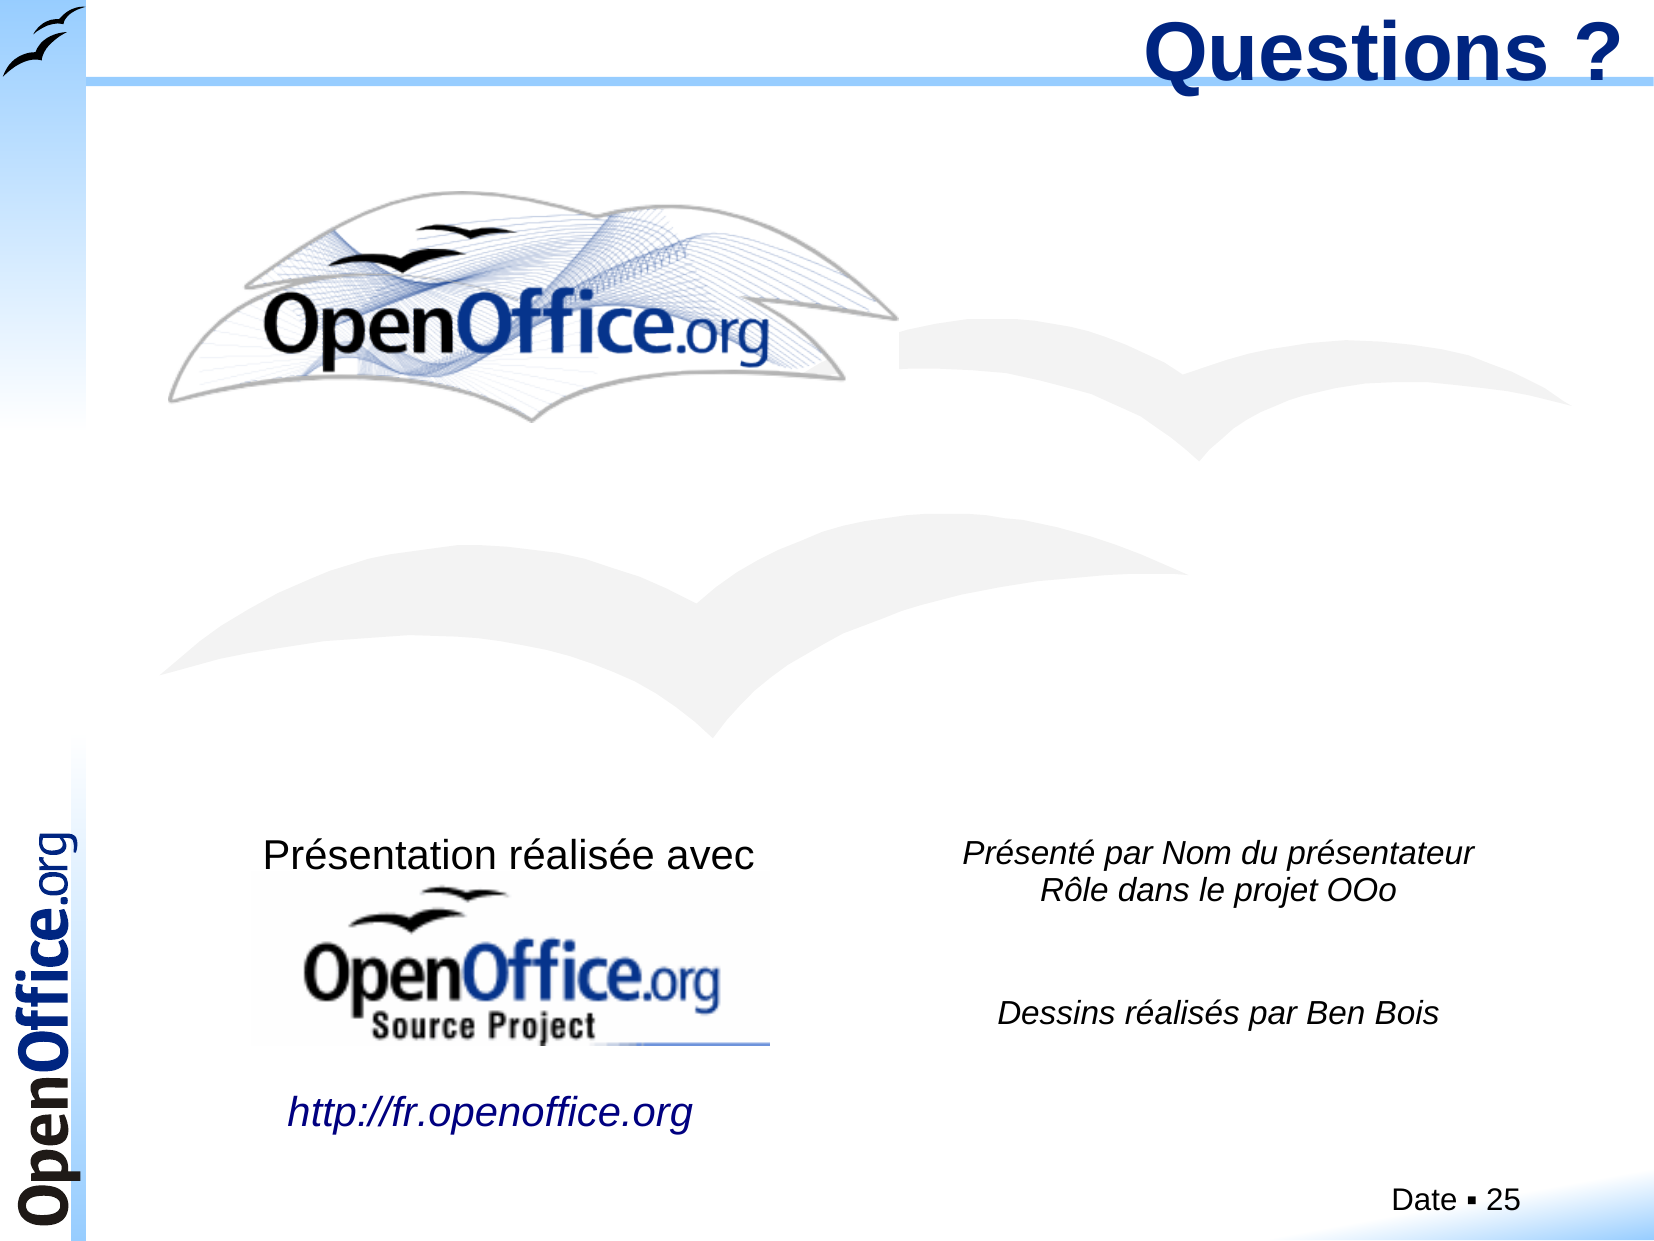

# Questions ?
Présentation réalisée avec
Présenté par Nom du présentateur
Rôle dans le projet OOo
Dessins réalisés par Ben Bois
http://fr.openoffice.org